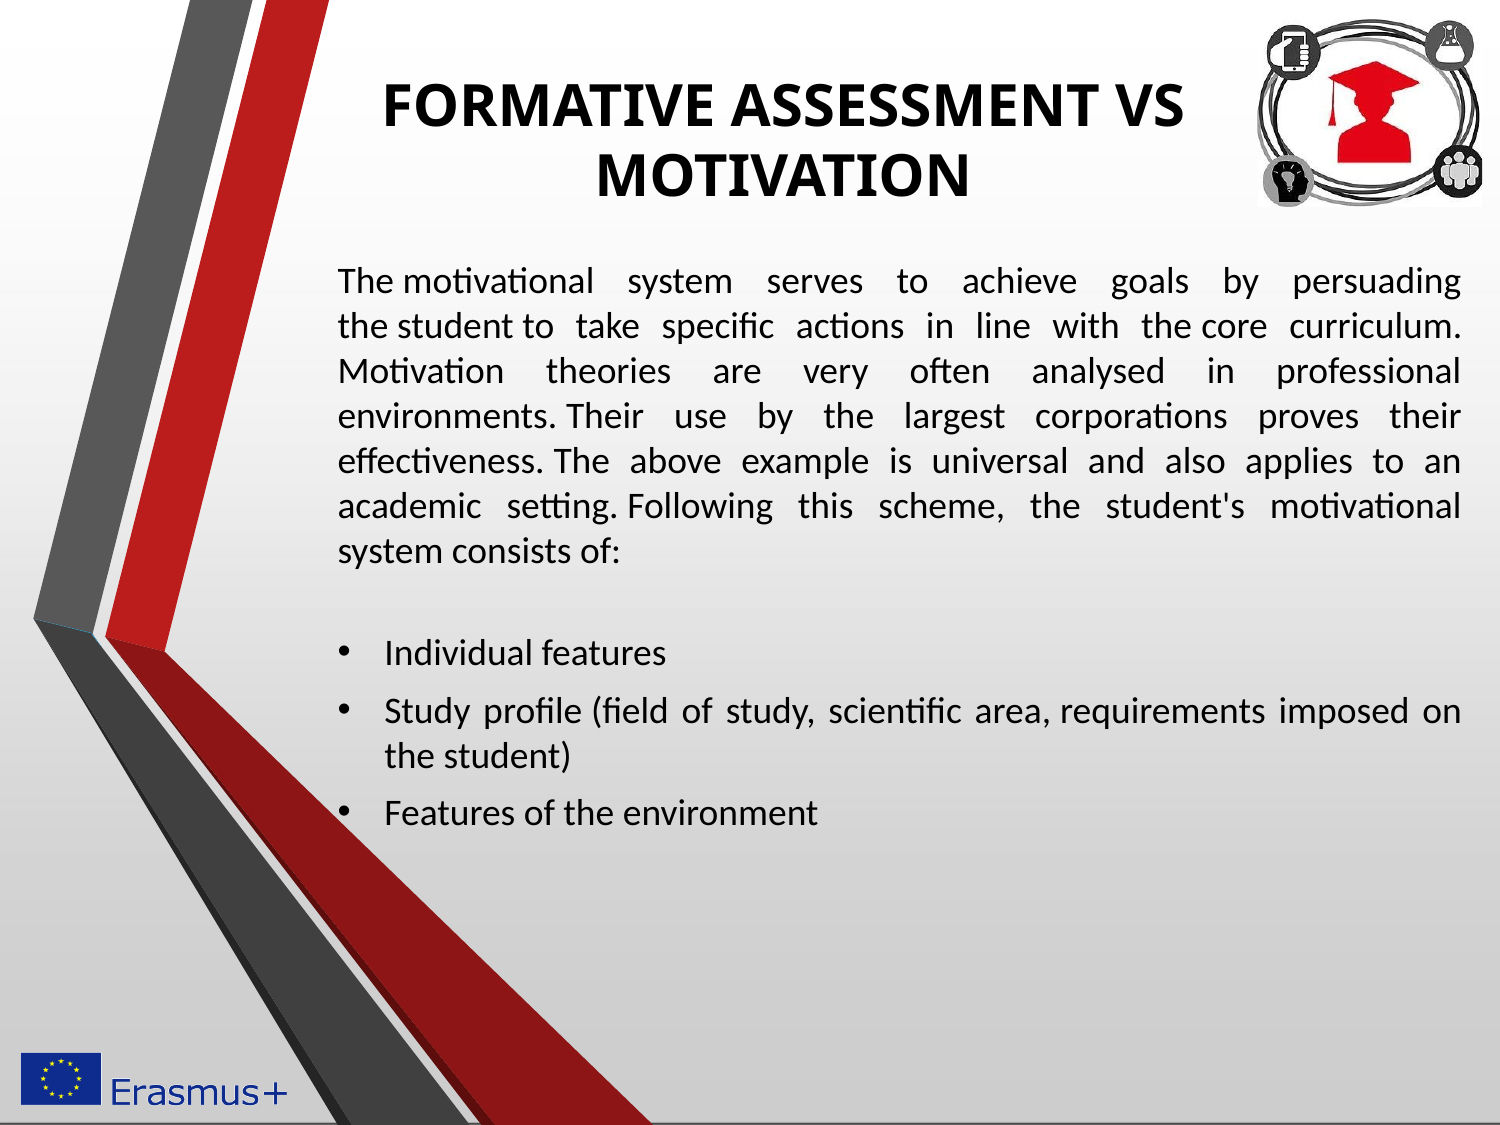

FORMATIVE ASSESSMENT VS MOTIVATION
The motivational system serves to achieve goals by persuading the student to take specific actions in line with the core curriculum. Motivation theories are very often analysed in professional environments. Their use by the largest corporations proves their effectiveness. The above example is universal and also applies to an academic setting. Following this scheme, the student's motivational system consists of:
Individual features
Study profile (field of study, scientific area, requirements imposed on the student)
Features of the environment